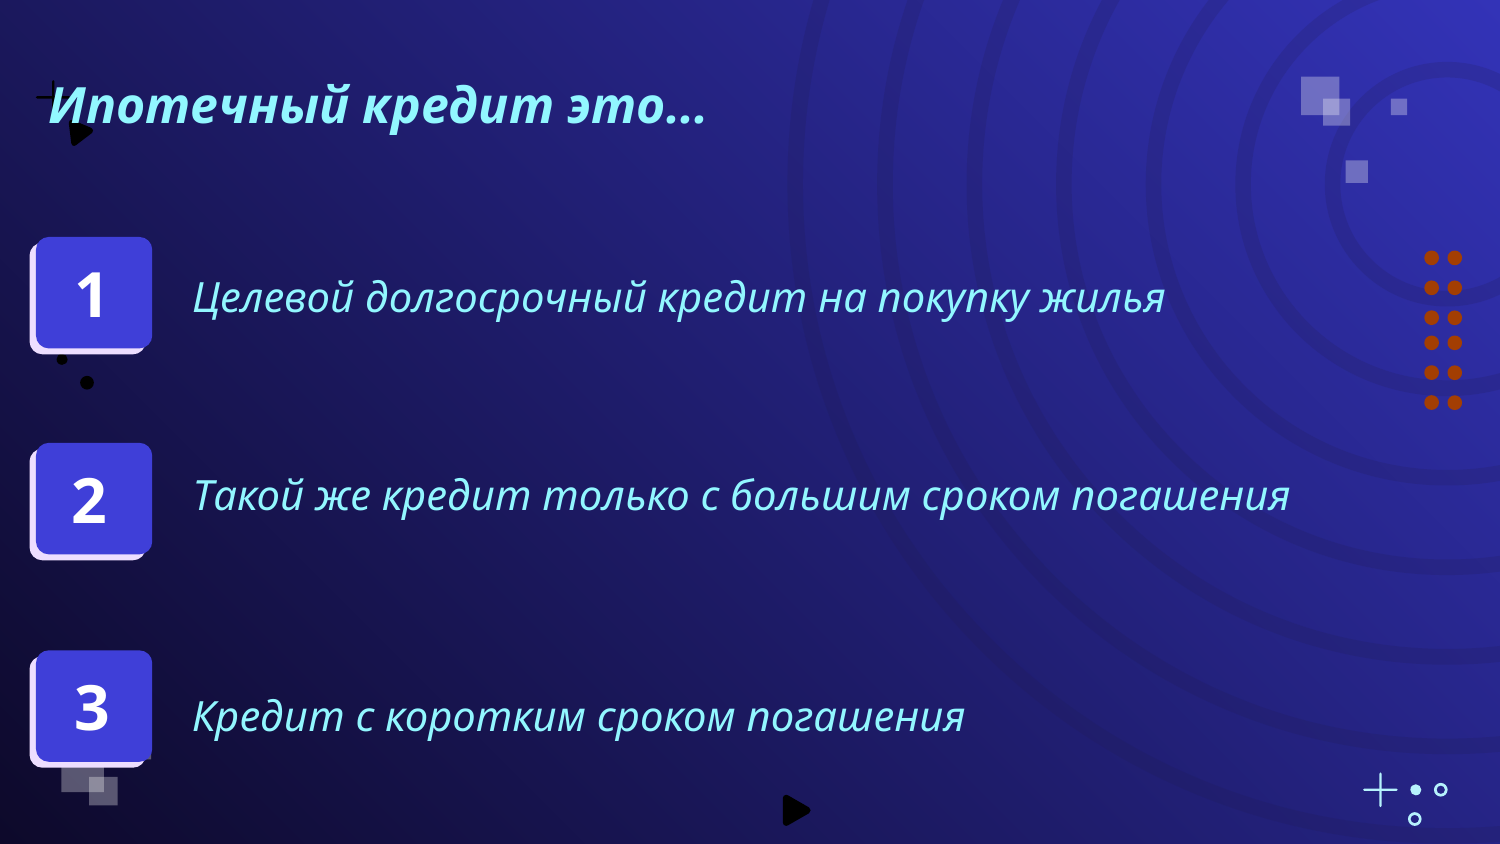

Ипотечный кредит это...
Целевой долгосрочный кредит на покупку жилья
1
# Такой же кредит только с большим сроком погашения
2
3
Кредит с коротким сроком погашения